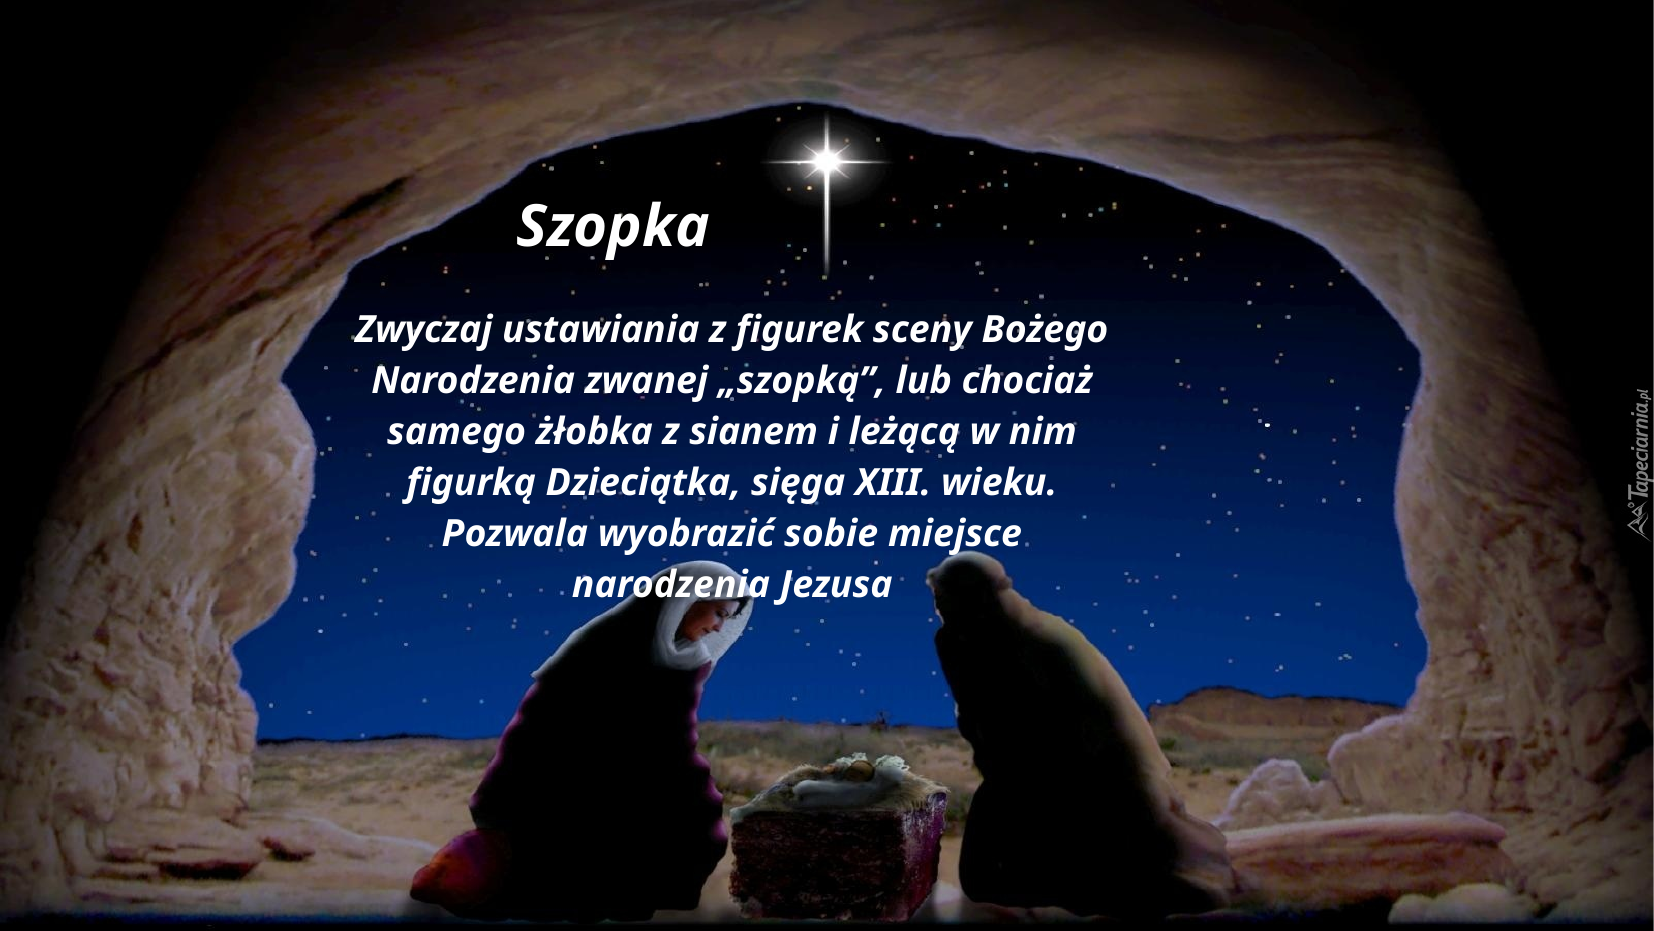

Szopka
Zwyczaj ustawiania z figurek sceny Bożego Narodzenia zwanej „szopką”, lub chociaż samego żłobka z sianem i leżącą w nim figurką Dzieciątka, sięga XIII. wieku. Pozwala wyobrazić sobie miejsce narodzenia Jezusa